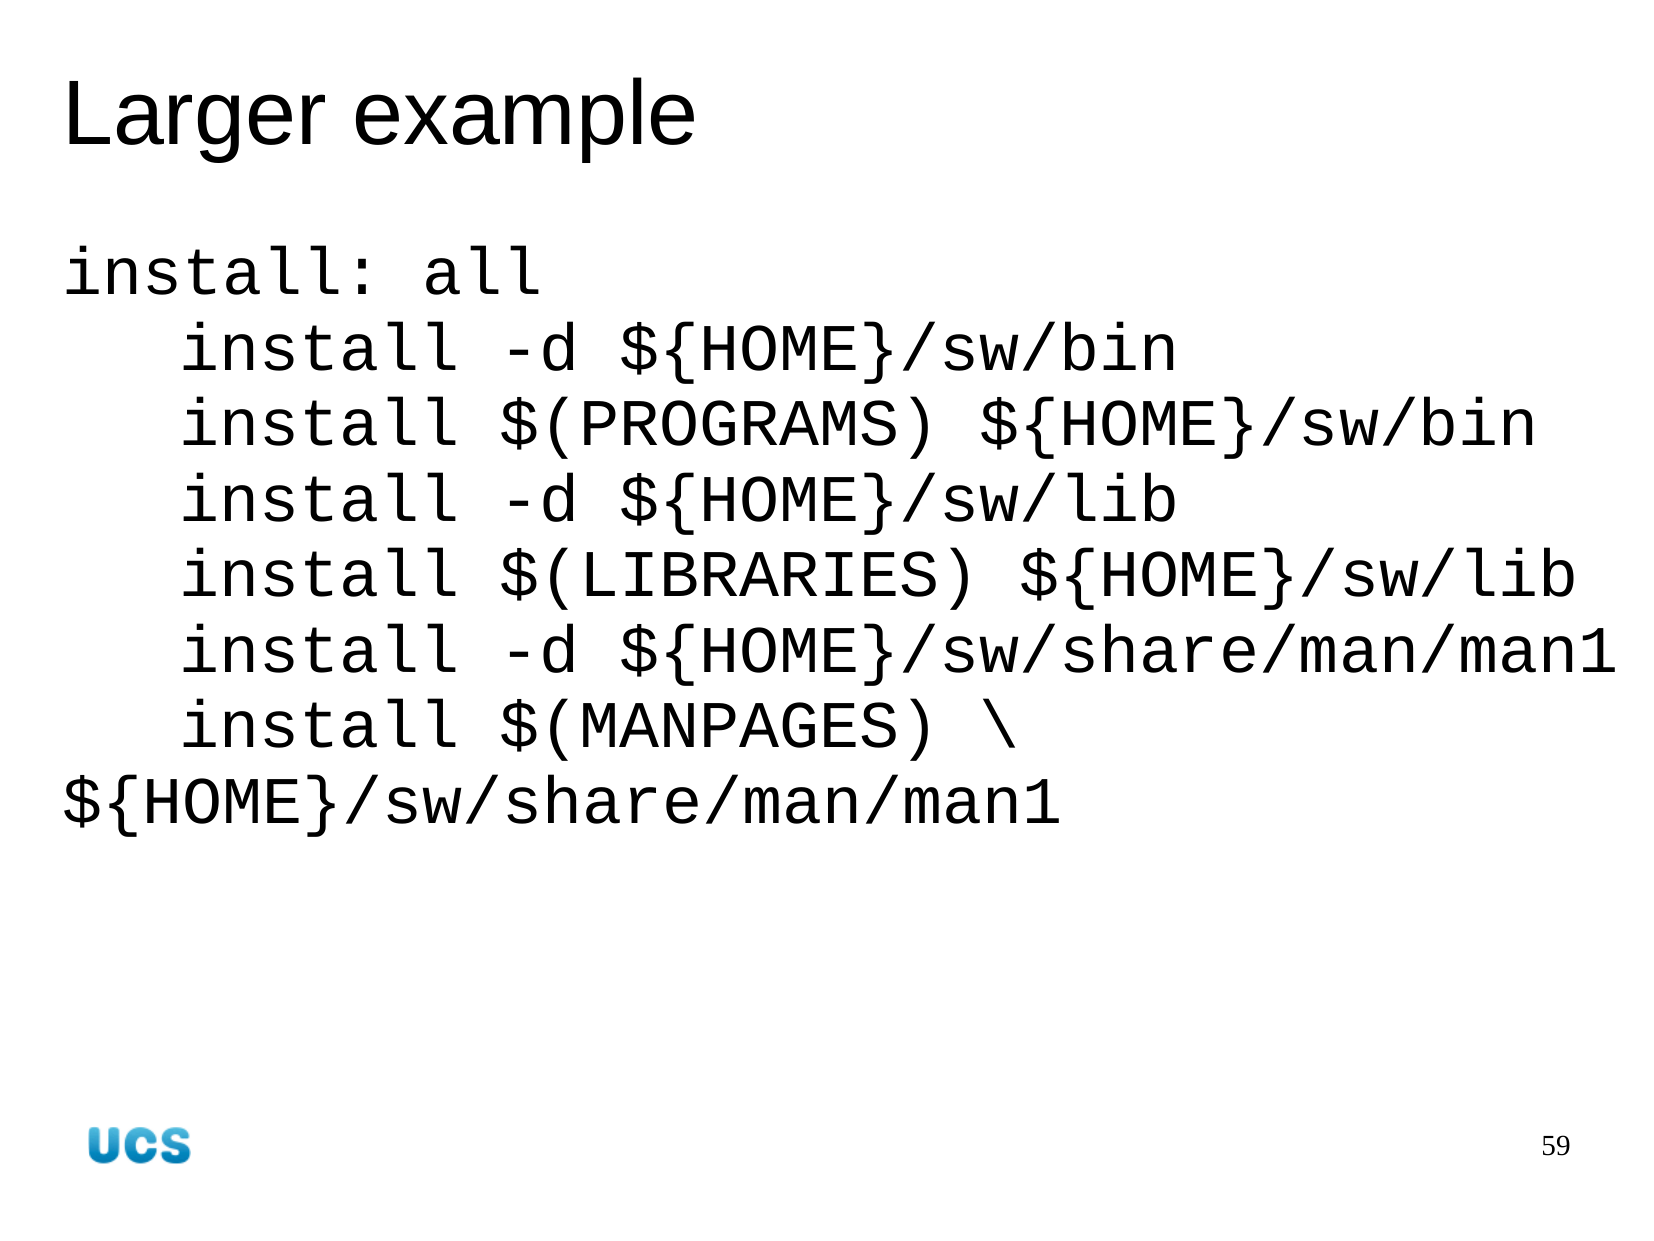

Larger example
install: all
	install -d ${HOME}/sw/bin
	install $(PROGRAMS) ${HOME}/sw/bin
	install -d ${HOME}/sw/lib
	install $(LIBRARIES) ${HOME}/sw/lib
	install -d ${HOME}/sw/share/man/man1
	install $(MANPAGES) \
${HOME}/sw/share/man/man1
59